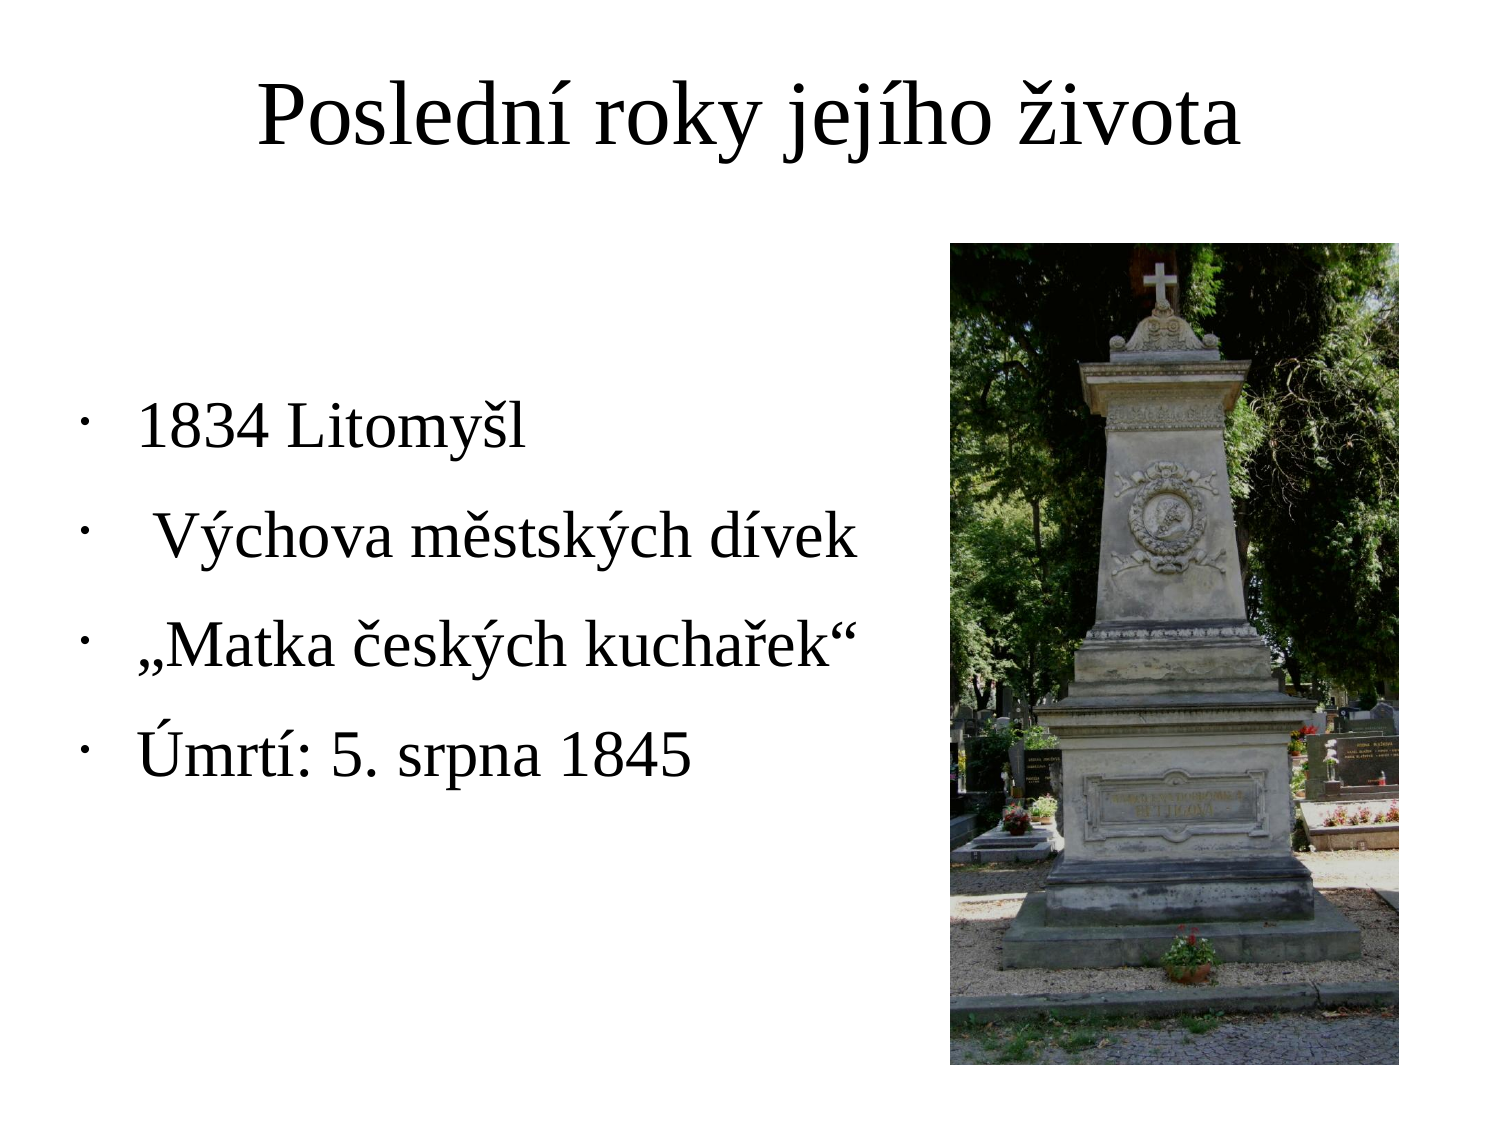

# Poslední roky jejího života
1834 Litomyšl
 Výchova městských dívek
„Matka českých kuchařek“
Úmrtí: 5. srpna 1845